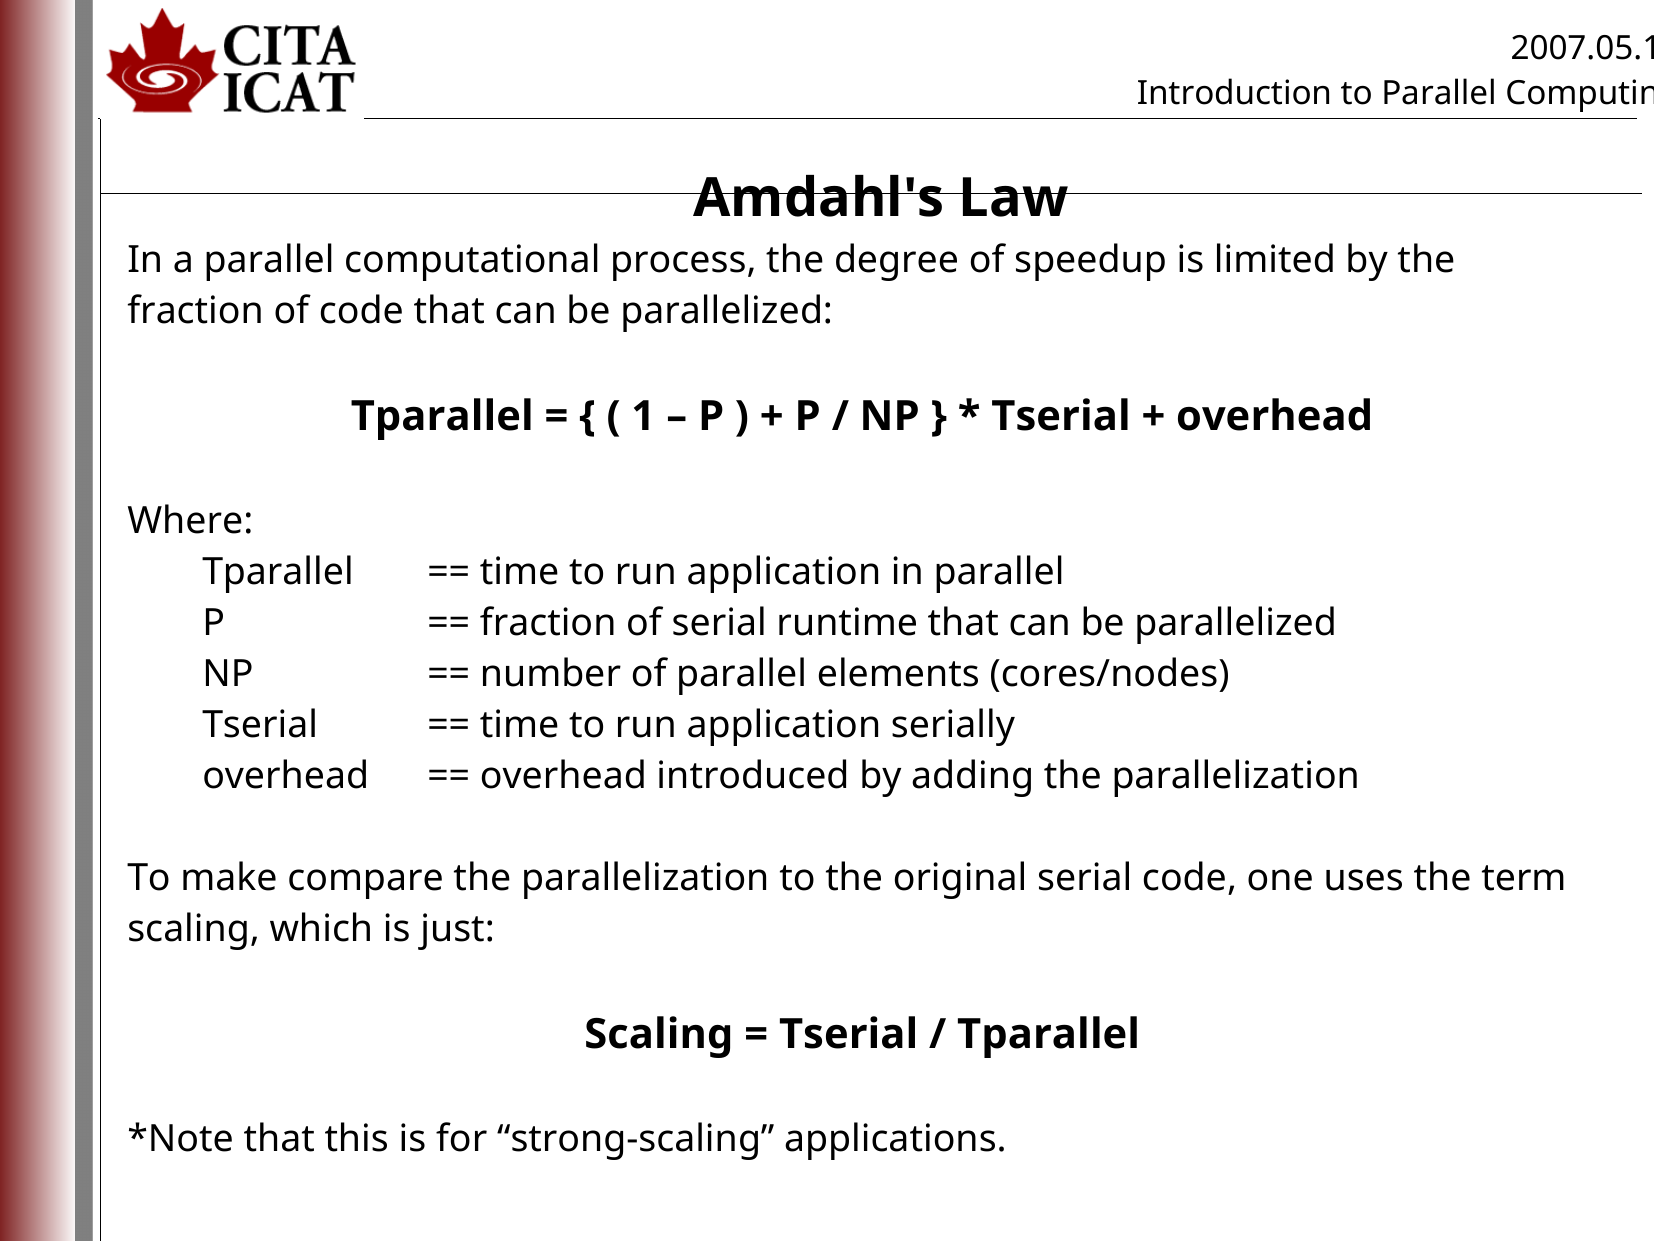

2007.05.18
Introduction to Parallel Computing
Amdahl's Law
In a parallel computational process, the degree of speedup is limited by the fraction of code that can be parallelized:
Tparallel = { ( 1 – P ) + P / NP } * Tserial + overhead
Where:
	Tparallel 	== time to run application in parallel
	P			== fraction of serial runtime that can be parallelized
	NP			== number of parallel elements (cores/nodes)
	Tserial		== time to run application serially
	overhead	== overhead introduced by adding the parallelization
To make compare the parallelization to the original serial code, one uses the term scaling, which is just:
Scaling = Tserial / Tparallel
*Note that this is for “strong-scaling” applications.